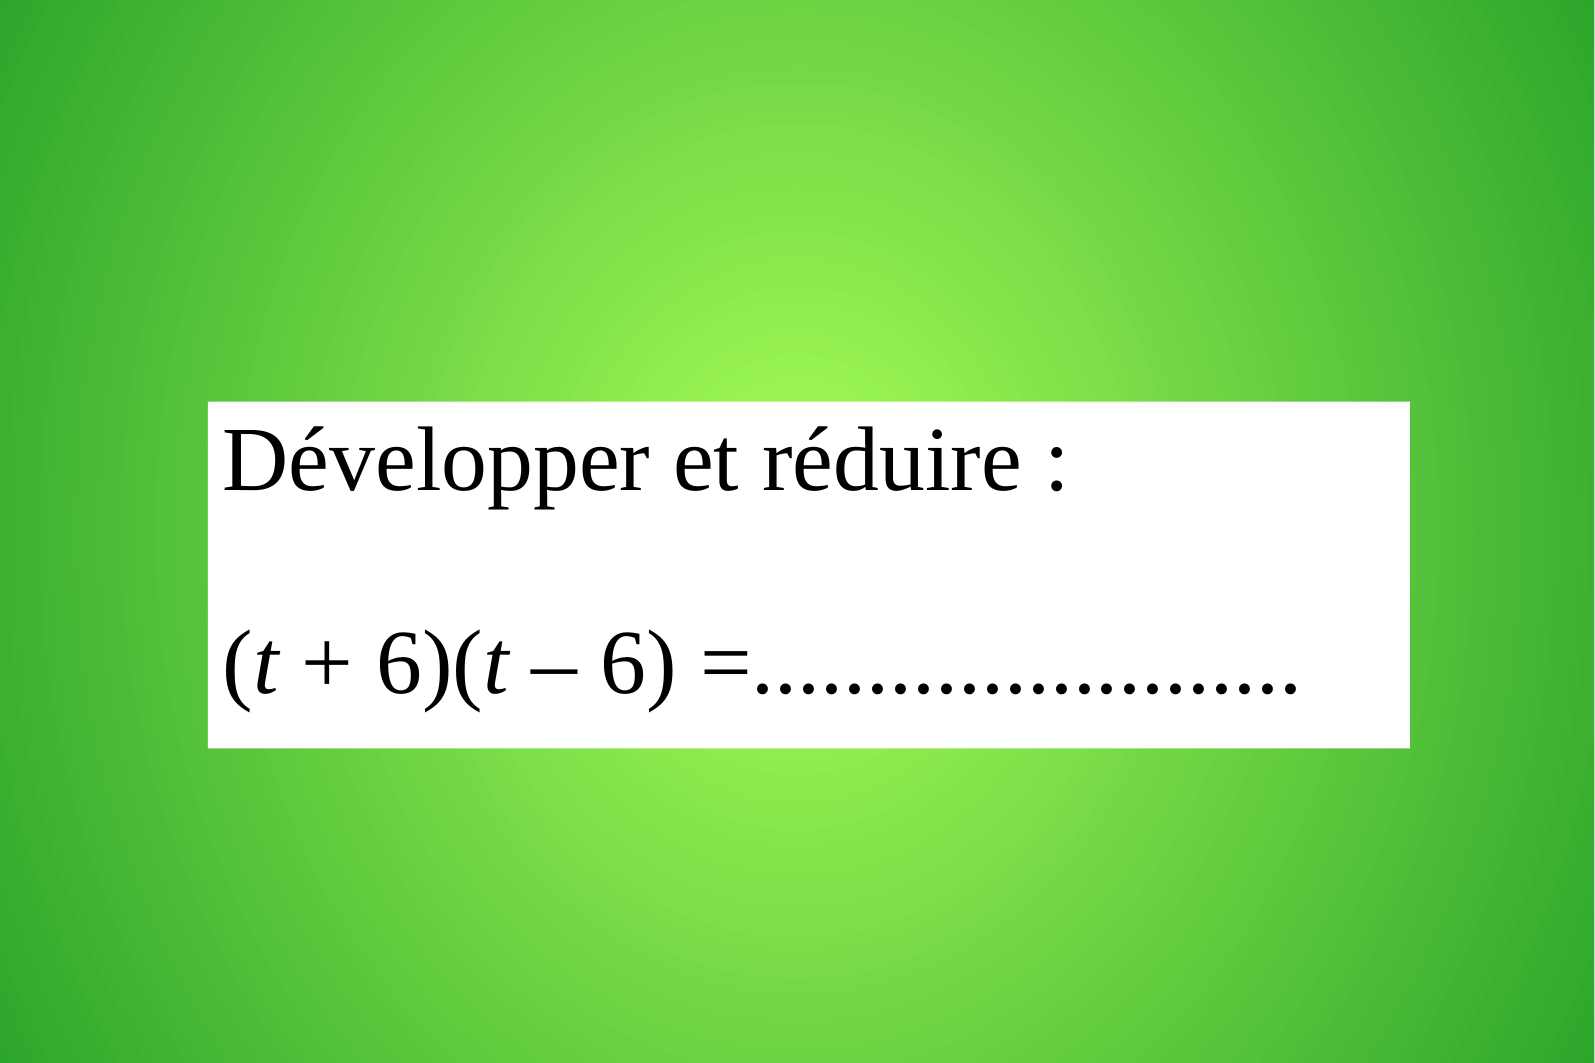

Développer et réduire :
(t + 6)(t – 6) =........................